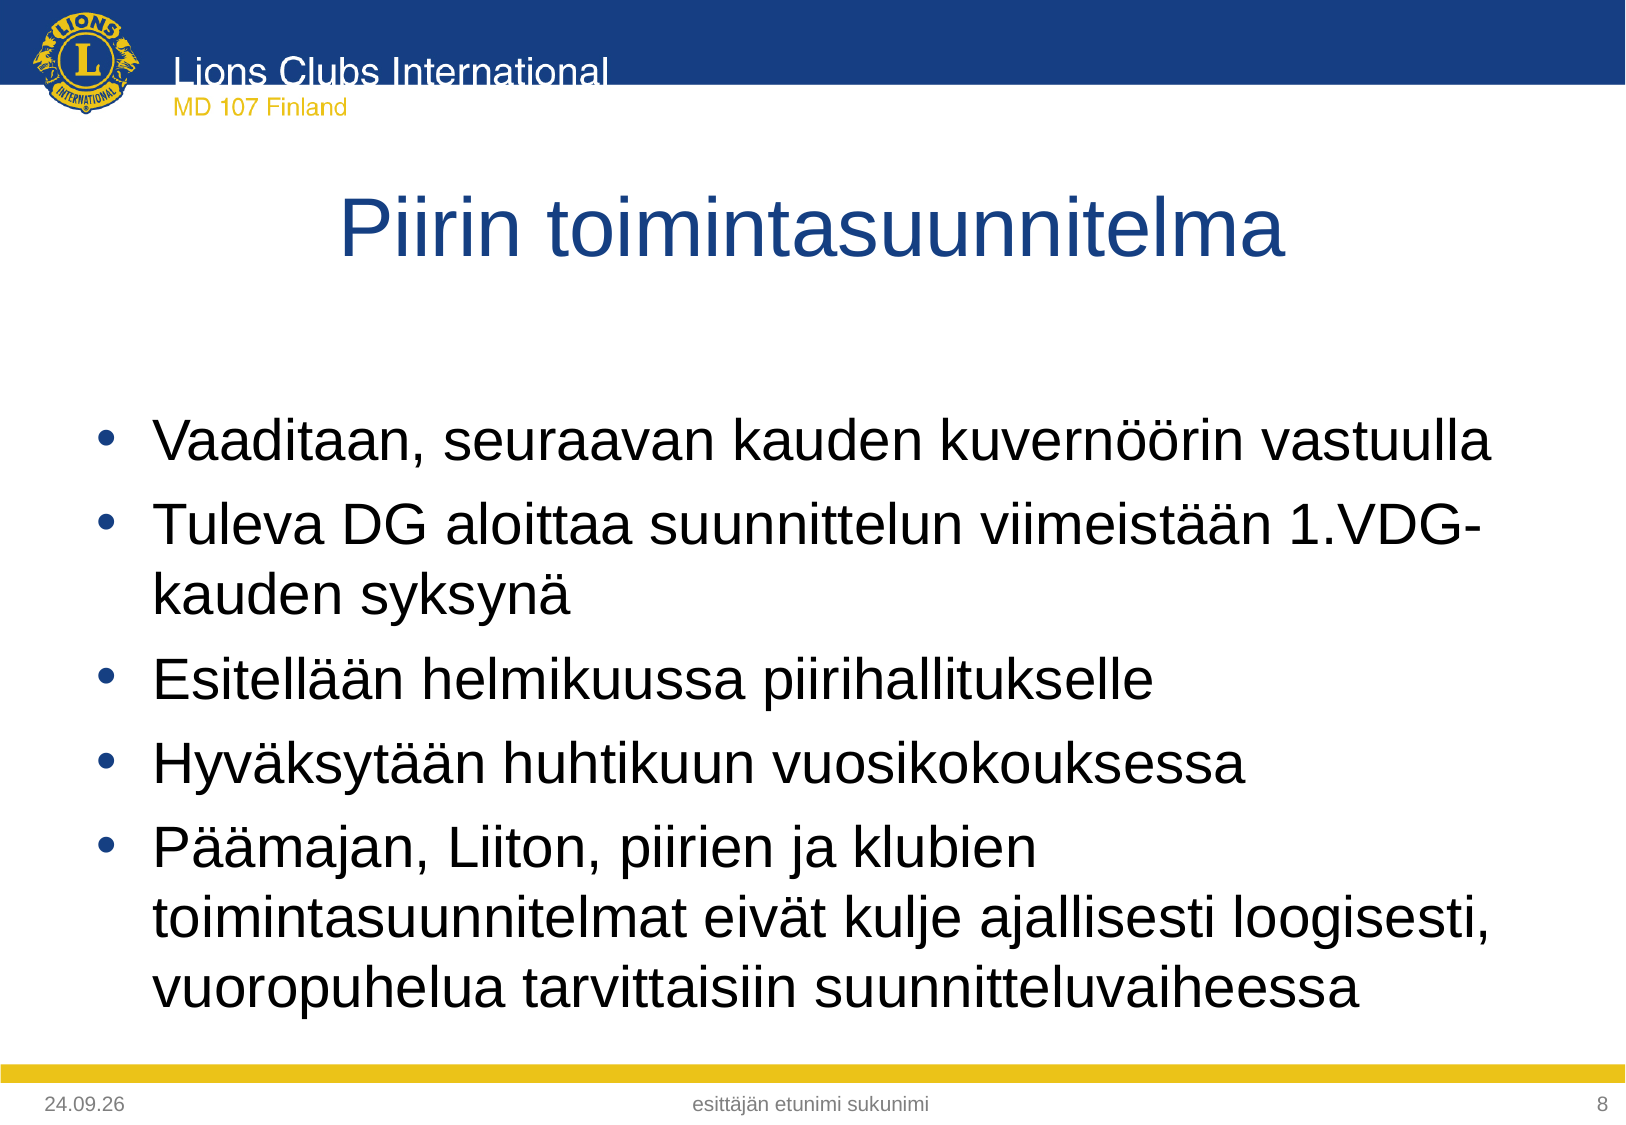

# Piirin toimintasuunnitelma
Vaaditaan, seuraavan kauden kuvernöörin vastuulla
Tuleva DG aloittaa suunnittelun viimeistään 1.VDG-kauden syksynä
Esitellään helmikuussa piirihallitukselle
Hyväksytään huhtikuun vuosikokouksessa
Päämajan, Liiton, piirien ja klubien toimintasuunnitelmat eivät kulje ajallisesti loogisesti, vuoropuhelua tarvittaisiin suunnitteluvaiheessa
esittäjän etunimi sukunimi